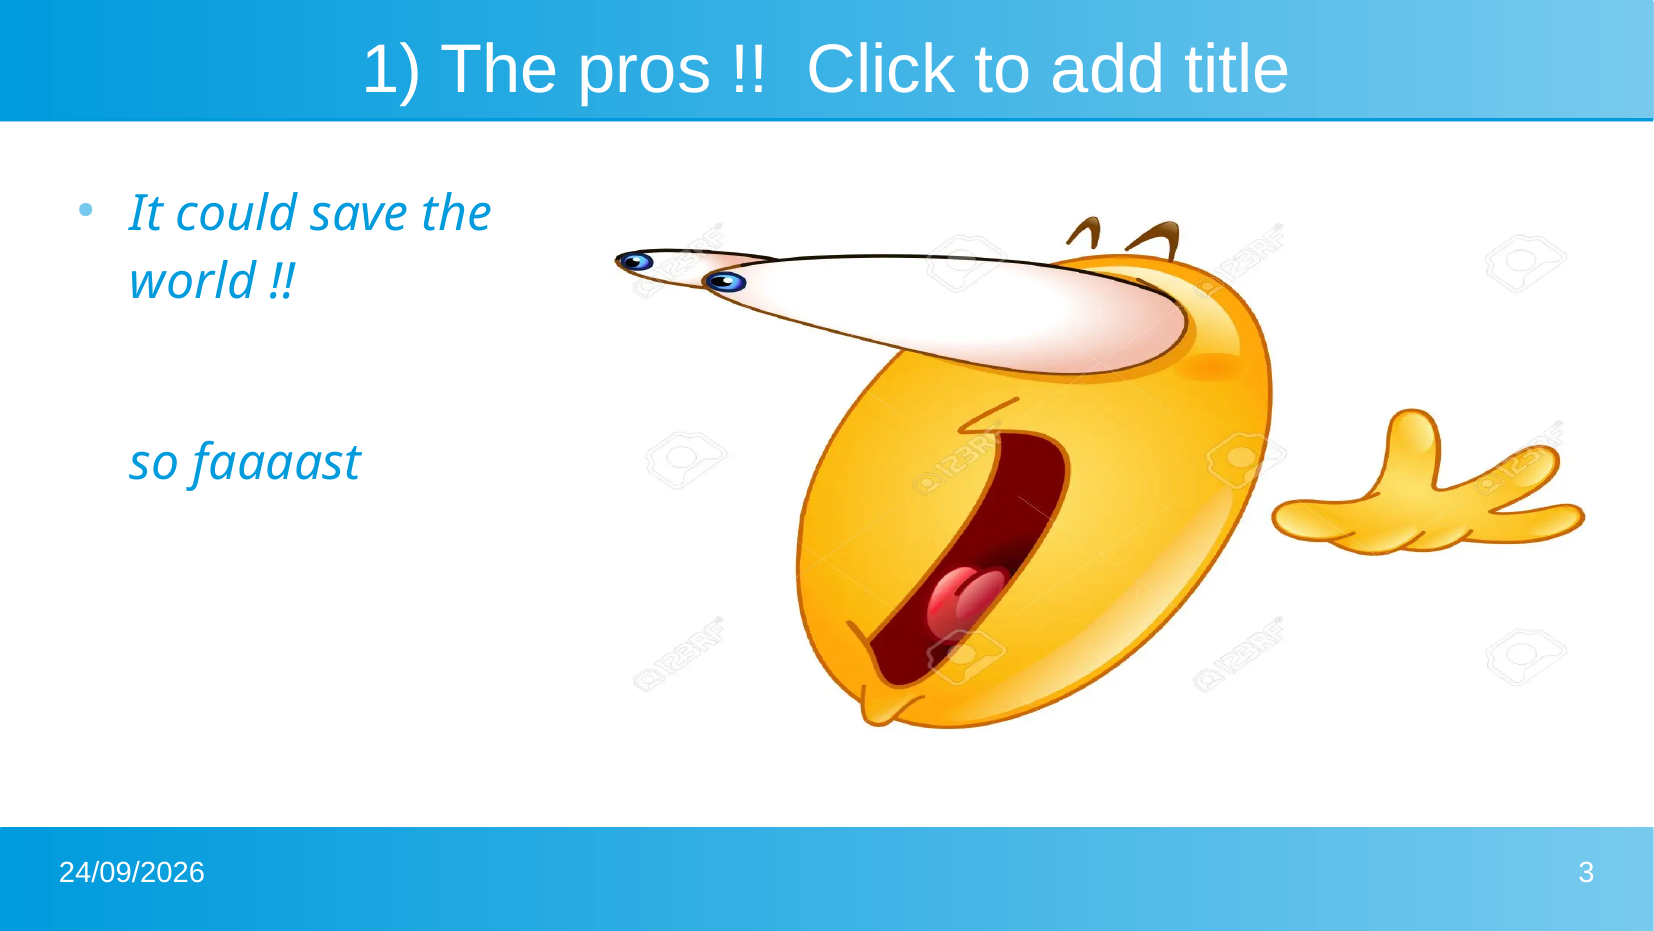

# 1) The pros !! Click to add title
It could save the
world !!
so faaaast
3